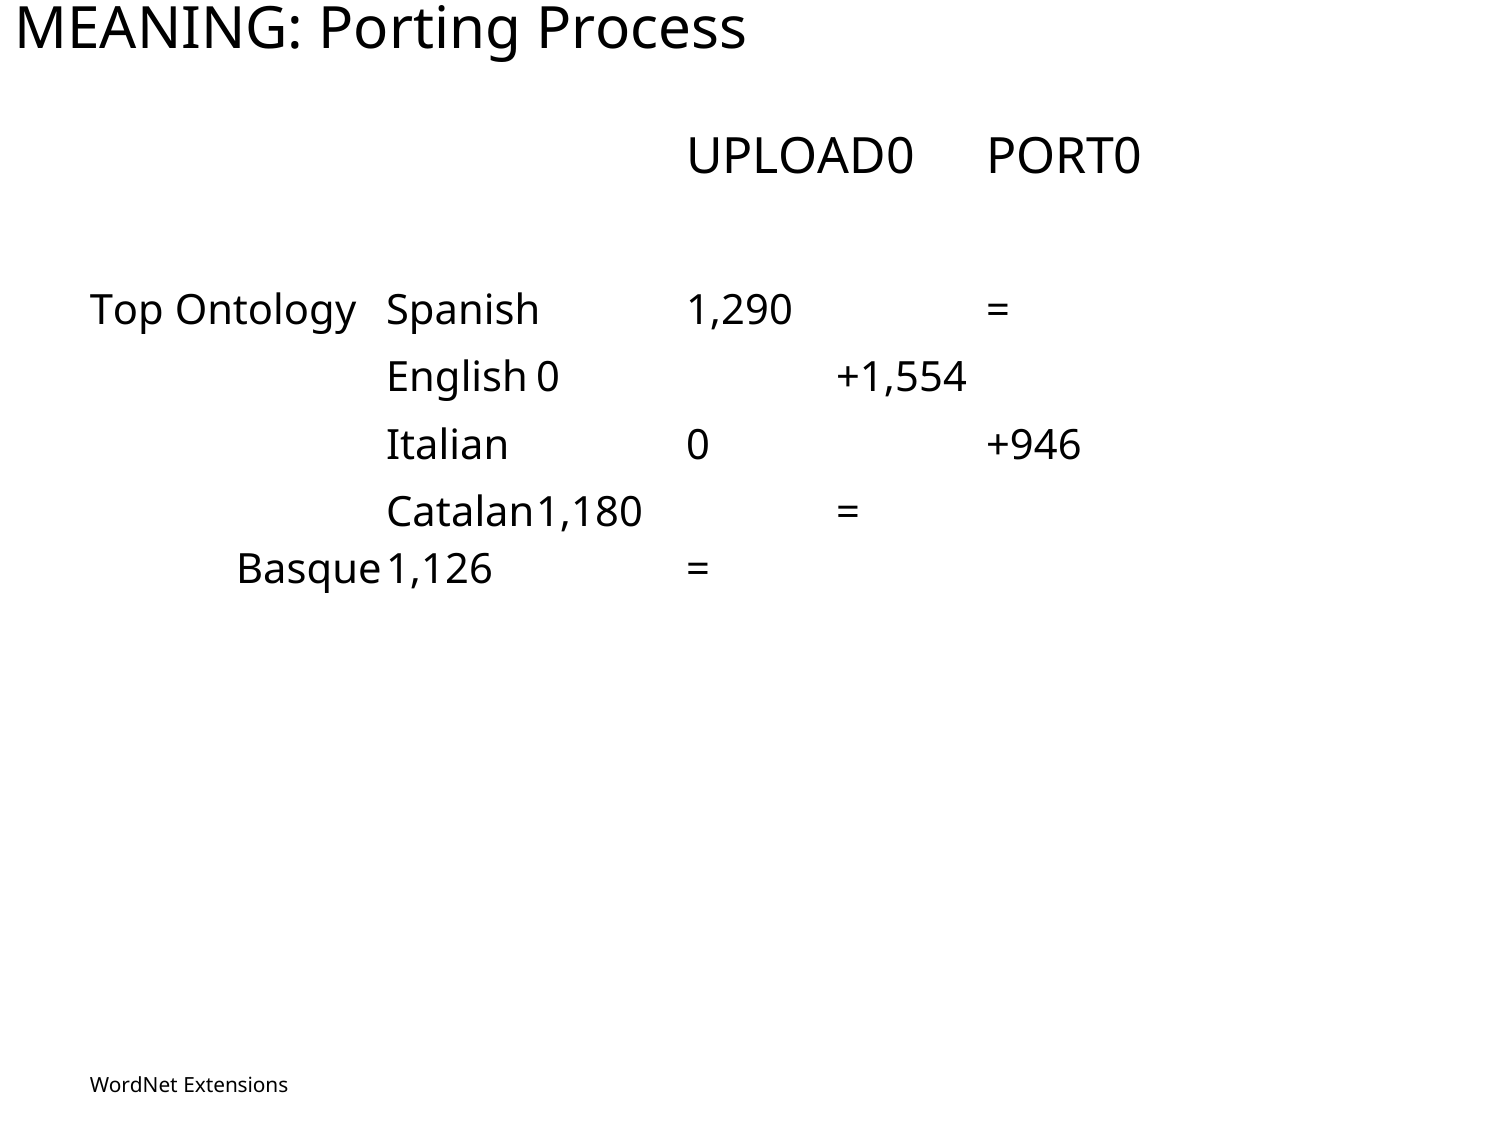

# MEANING: Porting Process
					UPLOAD0	PORT0
Top Ontology	Spanish	1,290		=
			English	0		+1,554
			Italian		0		+946
			Catalan	1,180		=				Basque	1,126		=